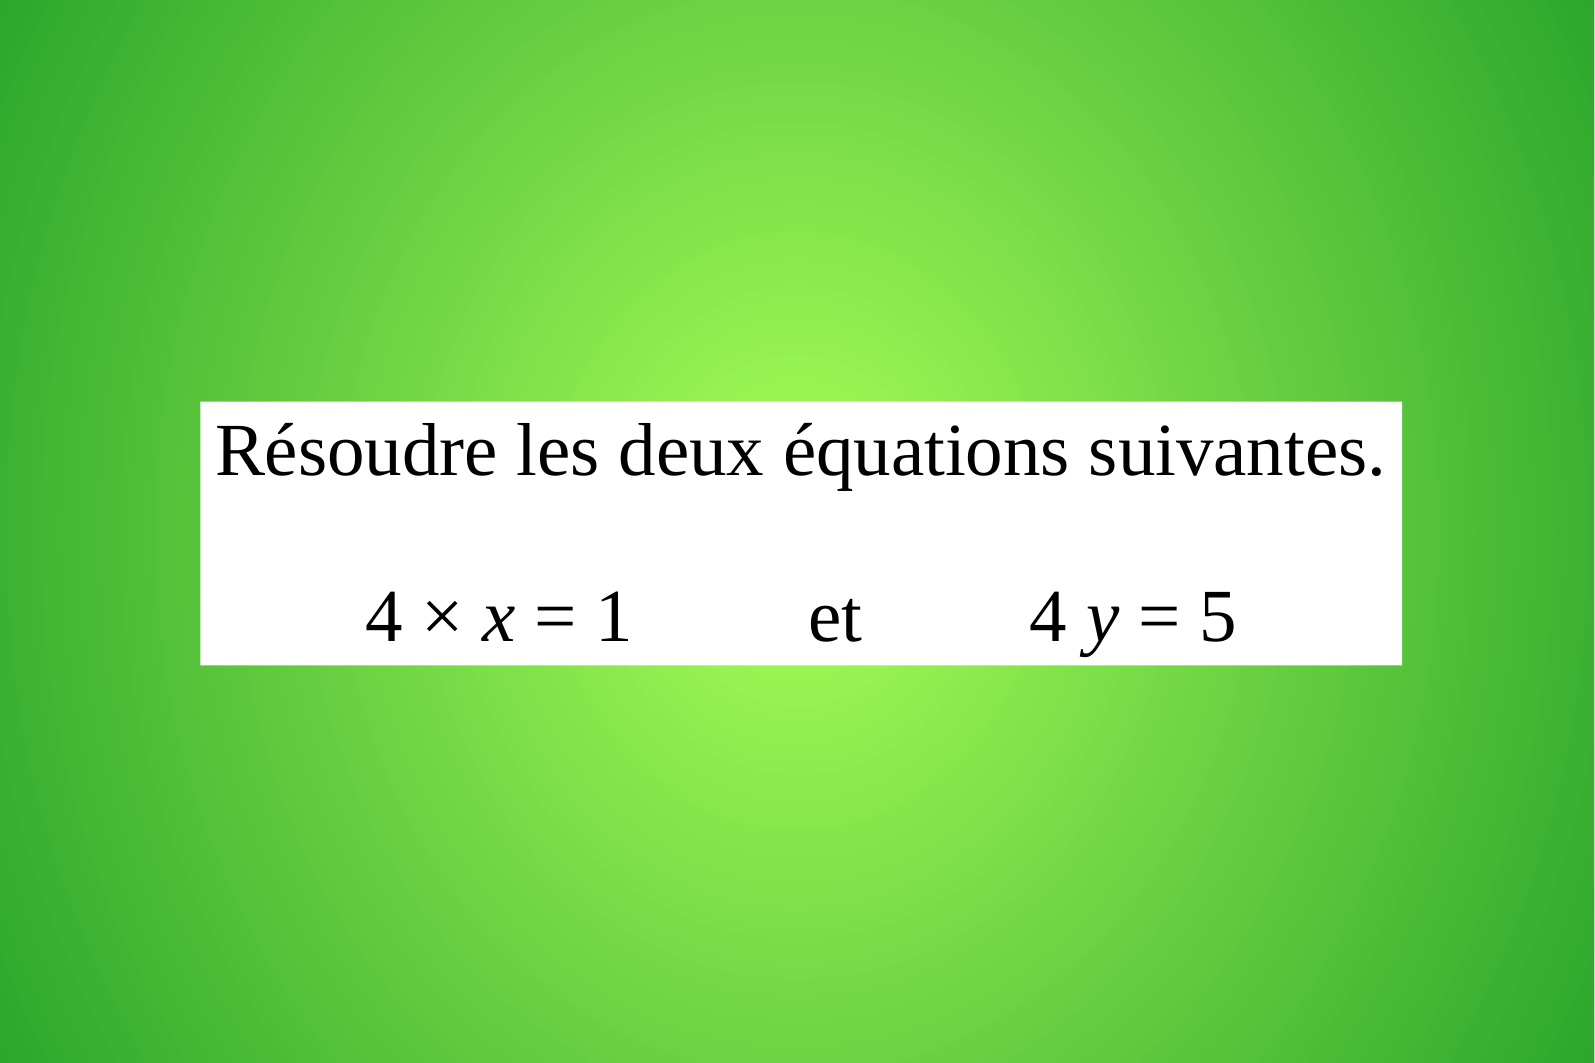

Résoudre les deux équations suivantes.
4 × x = 1			et			4 y = 5